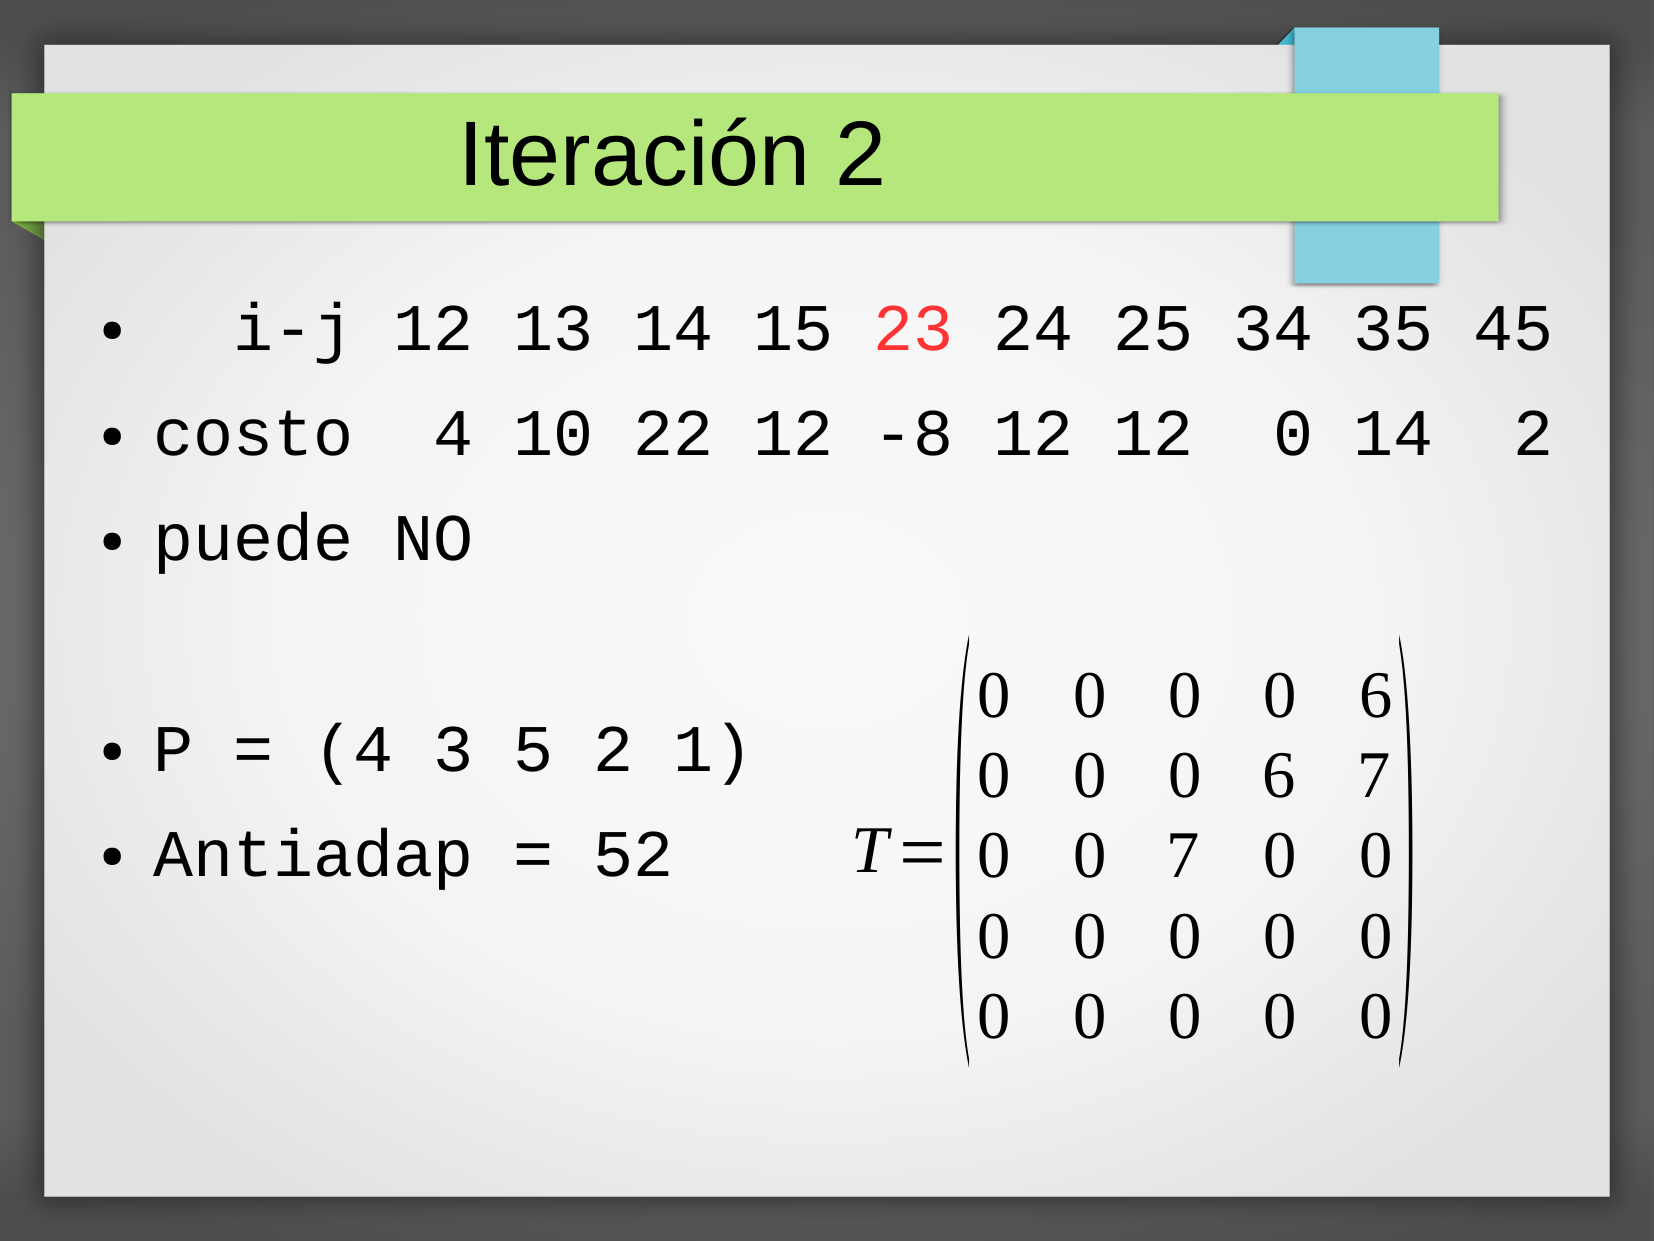

# Iteración 2
 i-j 12 13 14 15 23 24 25 34 35 45
costo 4 10 22 12 -8 12 12 0 14 2
puede NO
P = (4 3 5 2 1)
Antiadap = 52